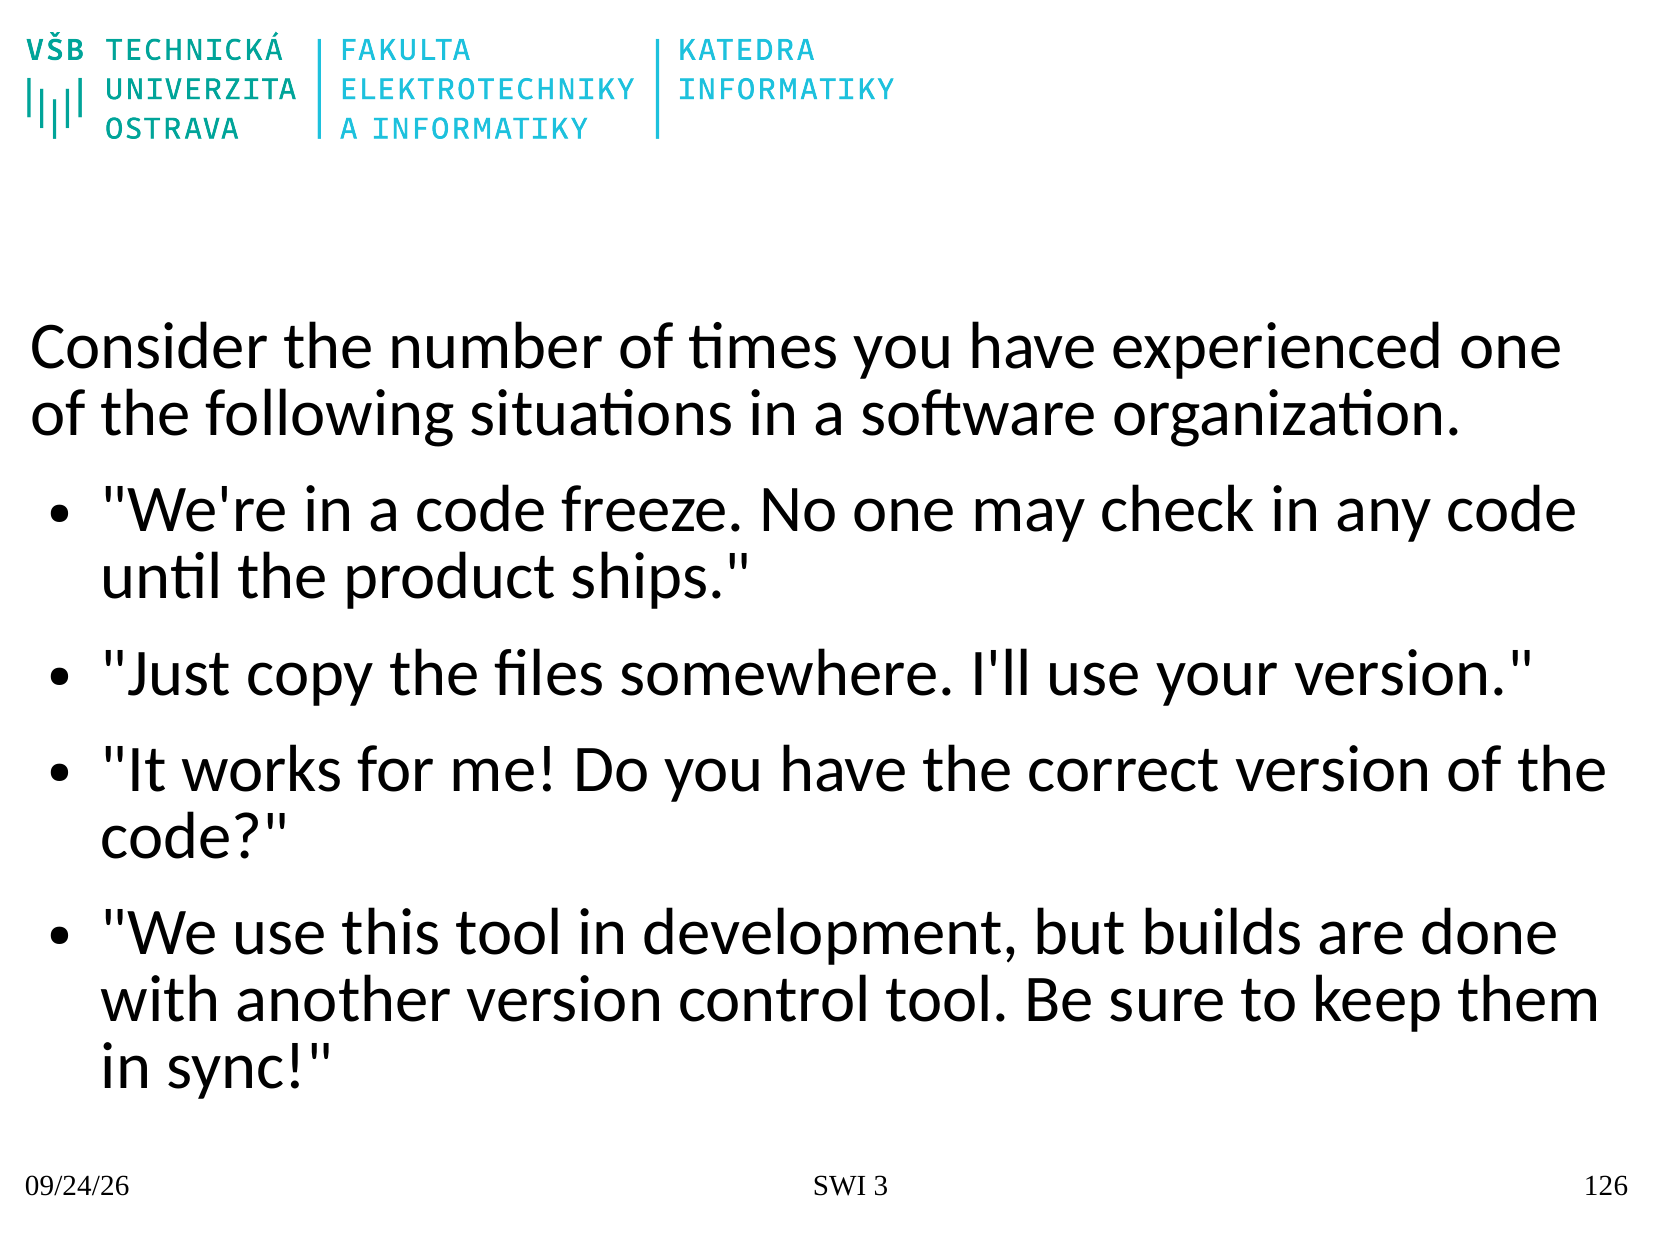

#
Consider the number of times you have experienced one of the following situations in a software organization.
"We're in a code freeze. No one may check in any code until the product ships."
"Just copy the files somewhere. I'll use your version."
"It works for me! Do you have the correct version of the code?"
"We use this tool in development, but builds are done with another version control tool. Be sure to keep them in sync!"
SWI 3
126